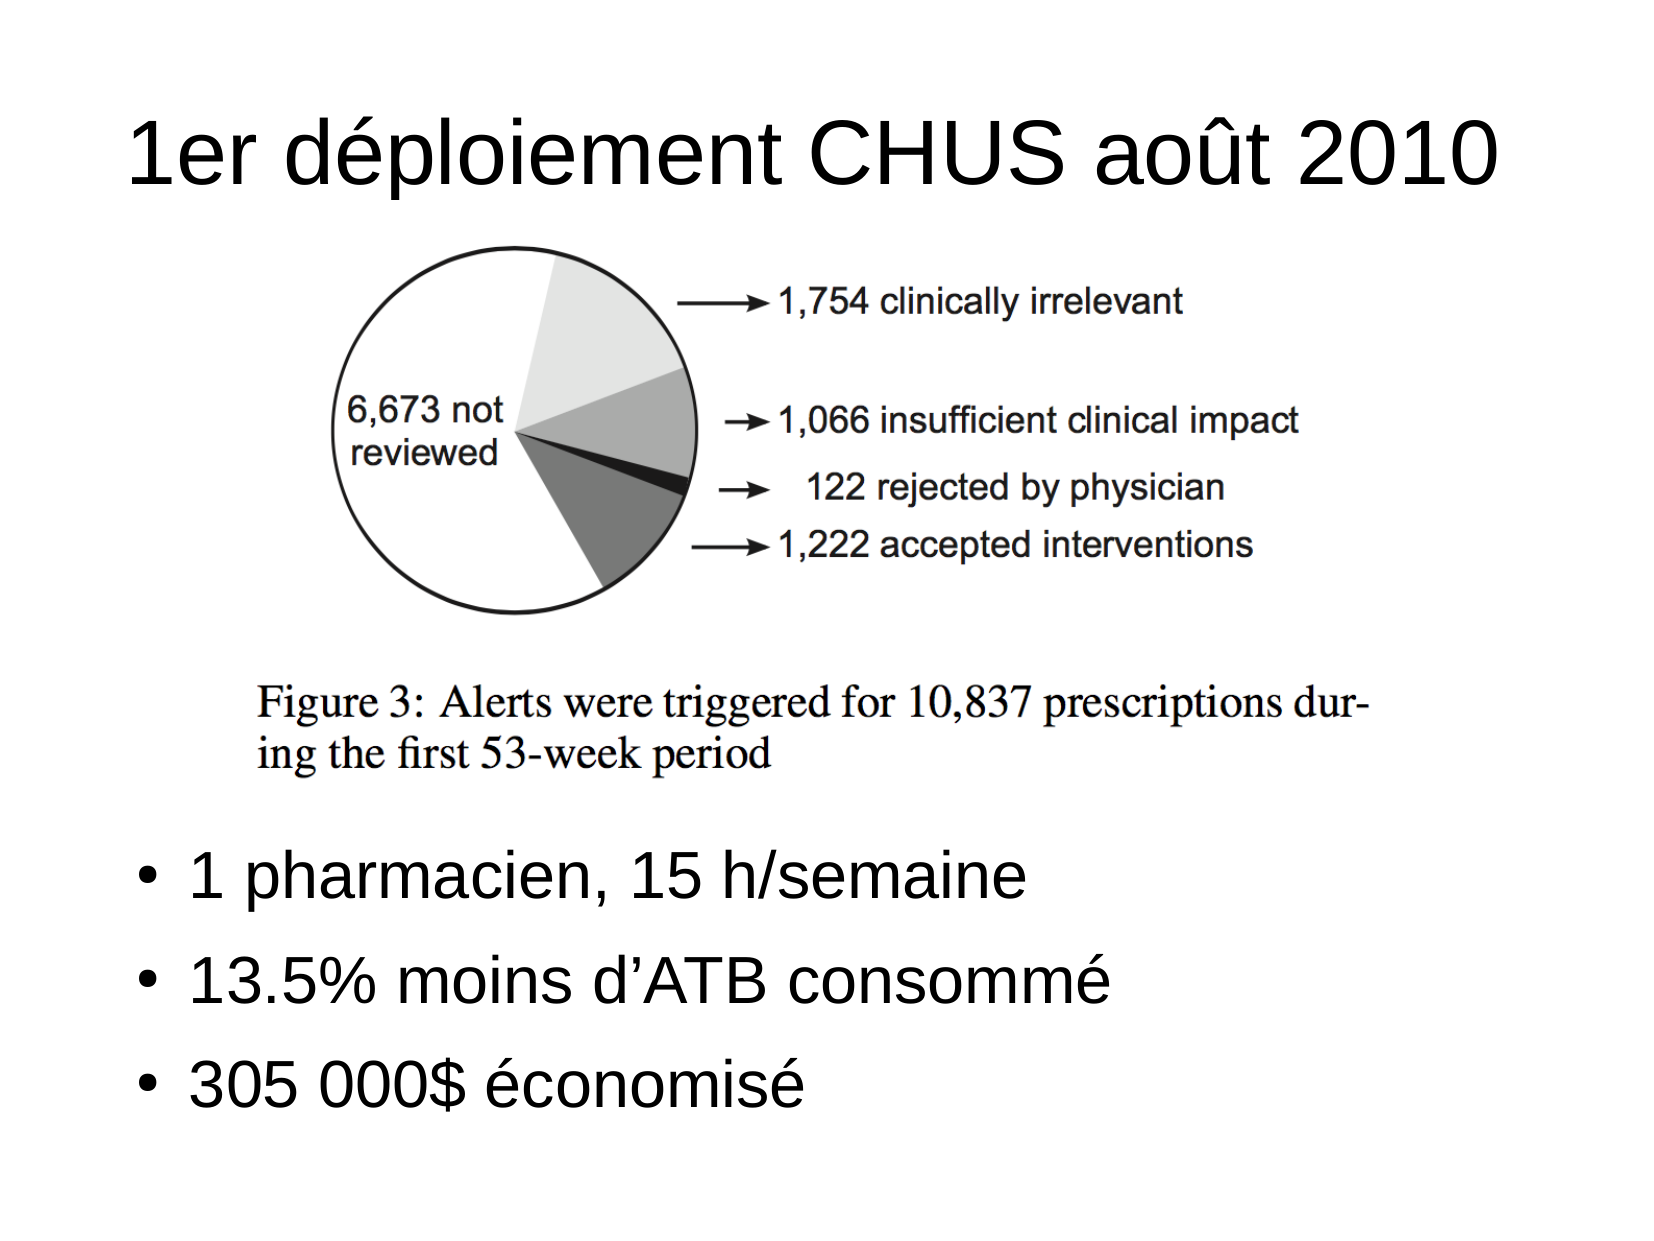

# 1er déploiement CHUS août 2010
1 pharmacien, 15 h/semaine
13.5% moins d’ATB consommé
305 000$ économisé